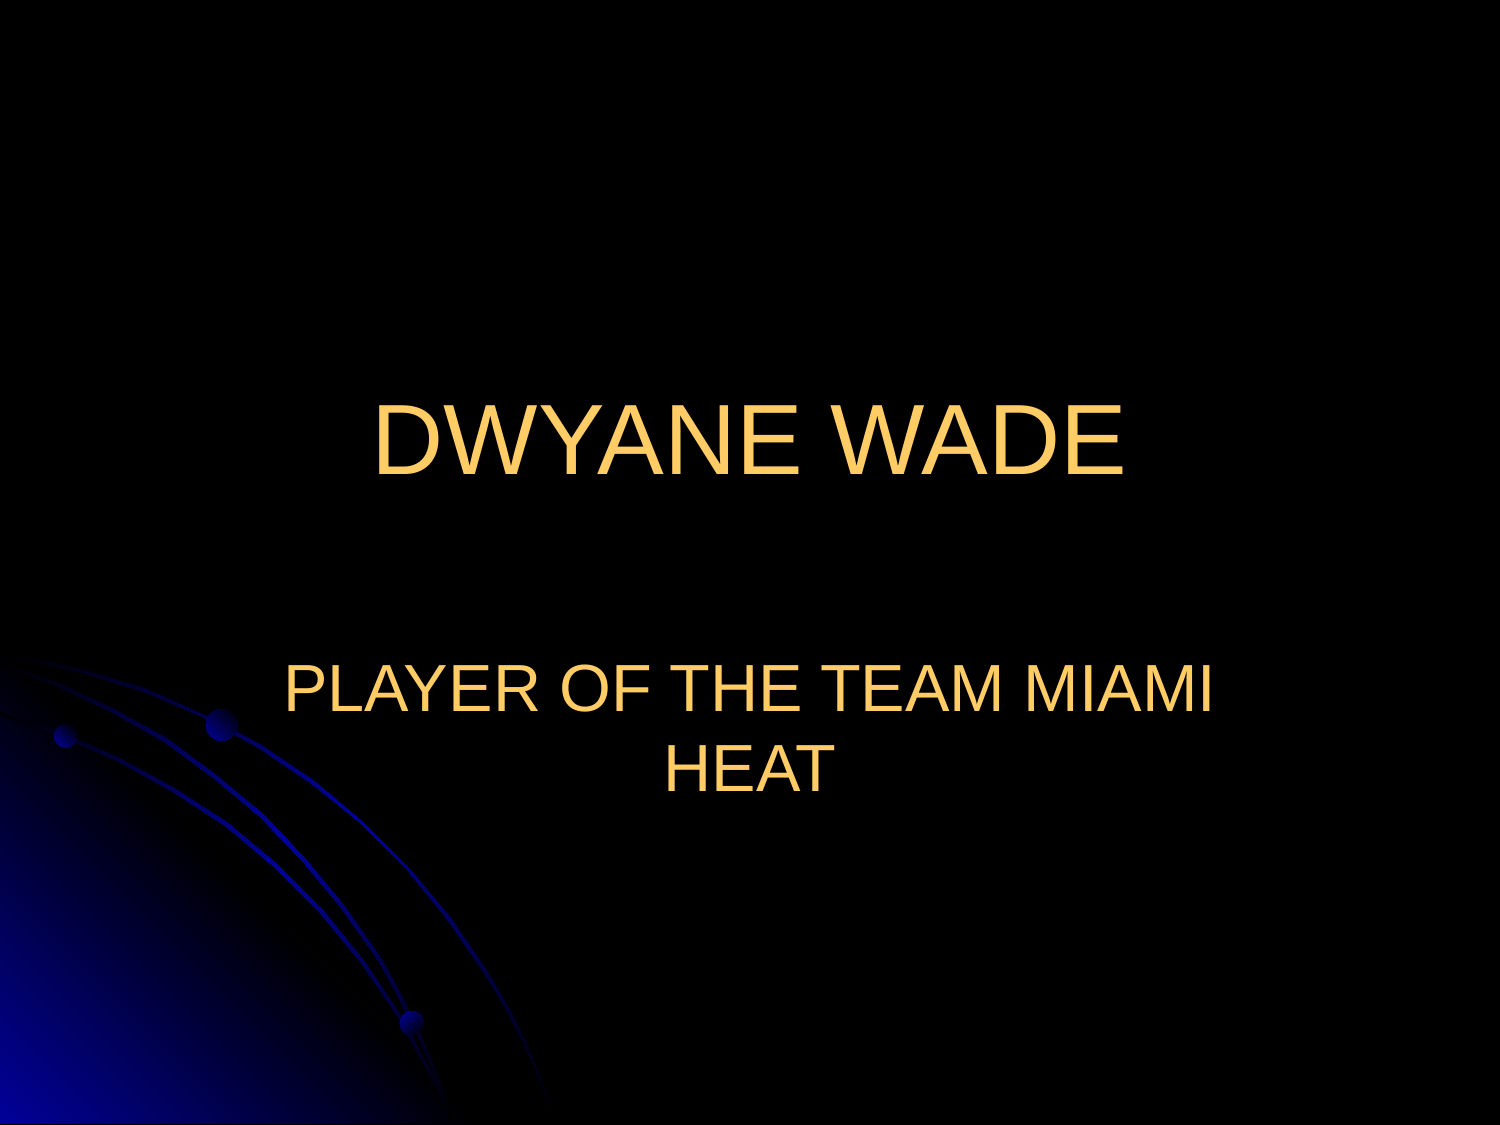

# DWYANE WADE
PLAYER OF THE TEAM MIAMI HEAT